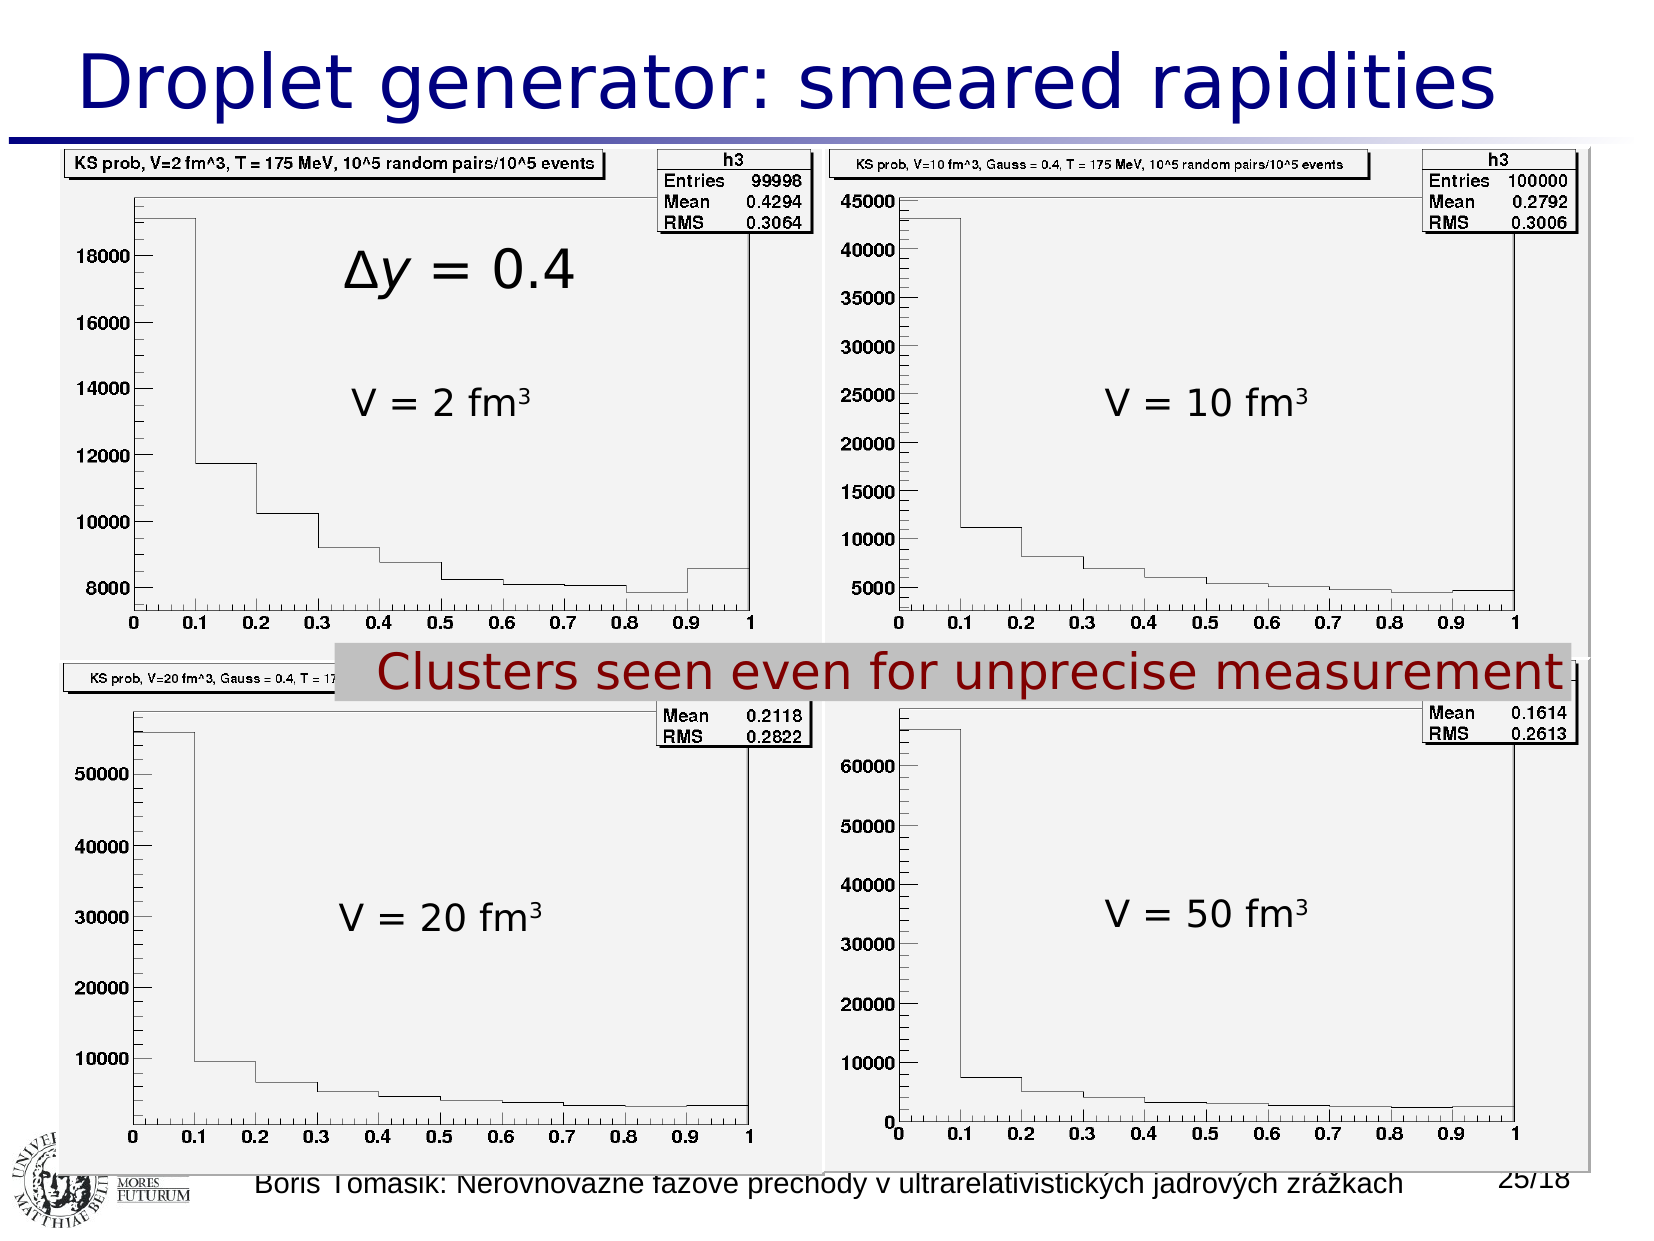

# Droplet generator: smeared rapidities
V = 2 fm3
V = 10 fm3
Δy = 0.4
Clusters seen even for unprecise measurement
V = 50 fm3
V = 20 fm3
25